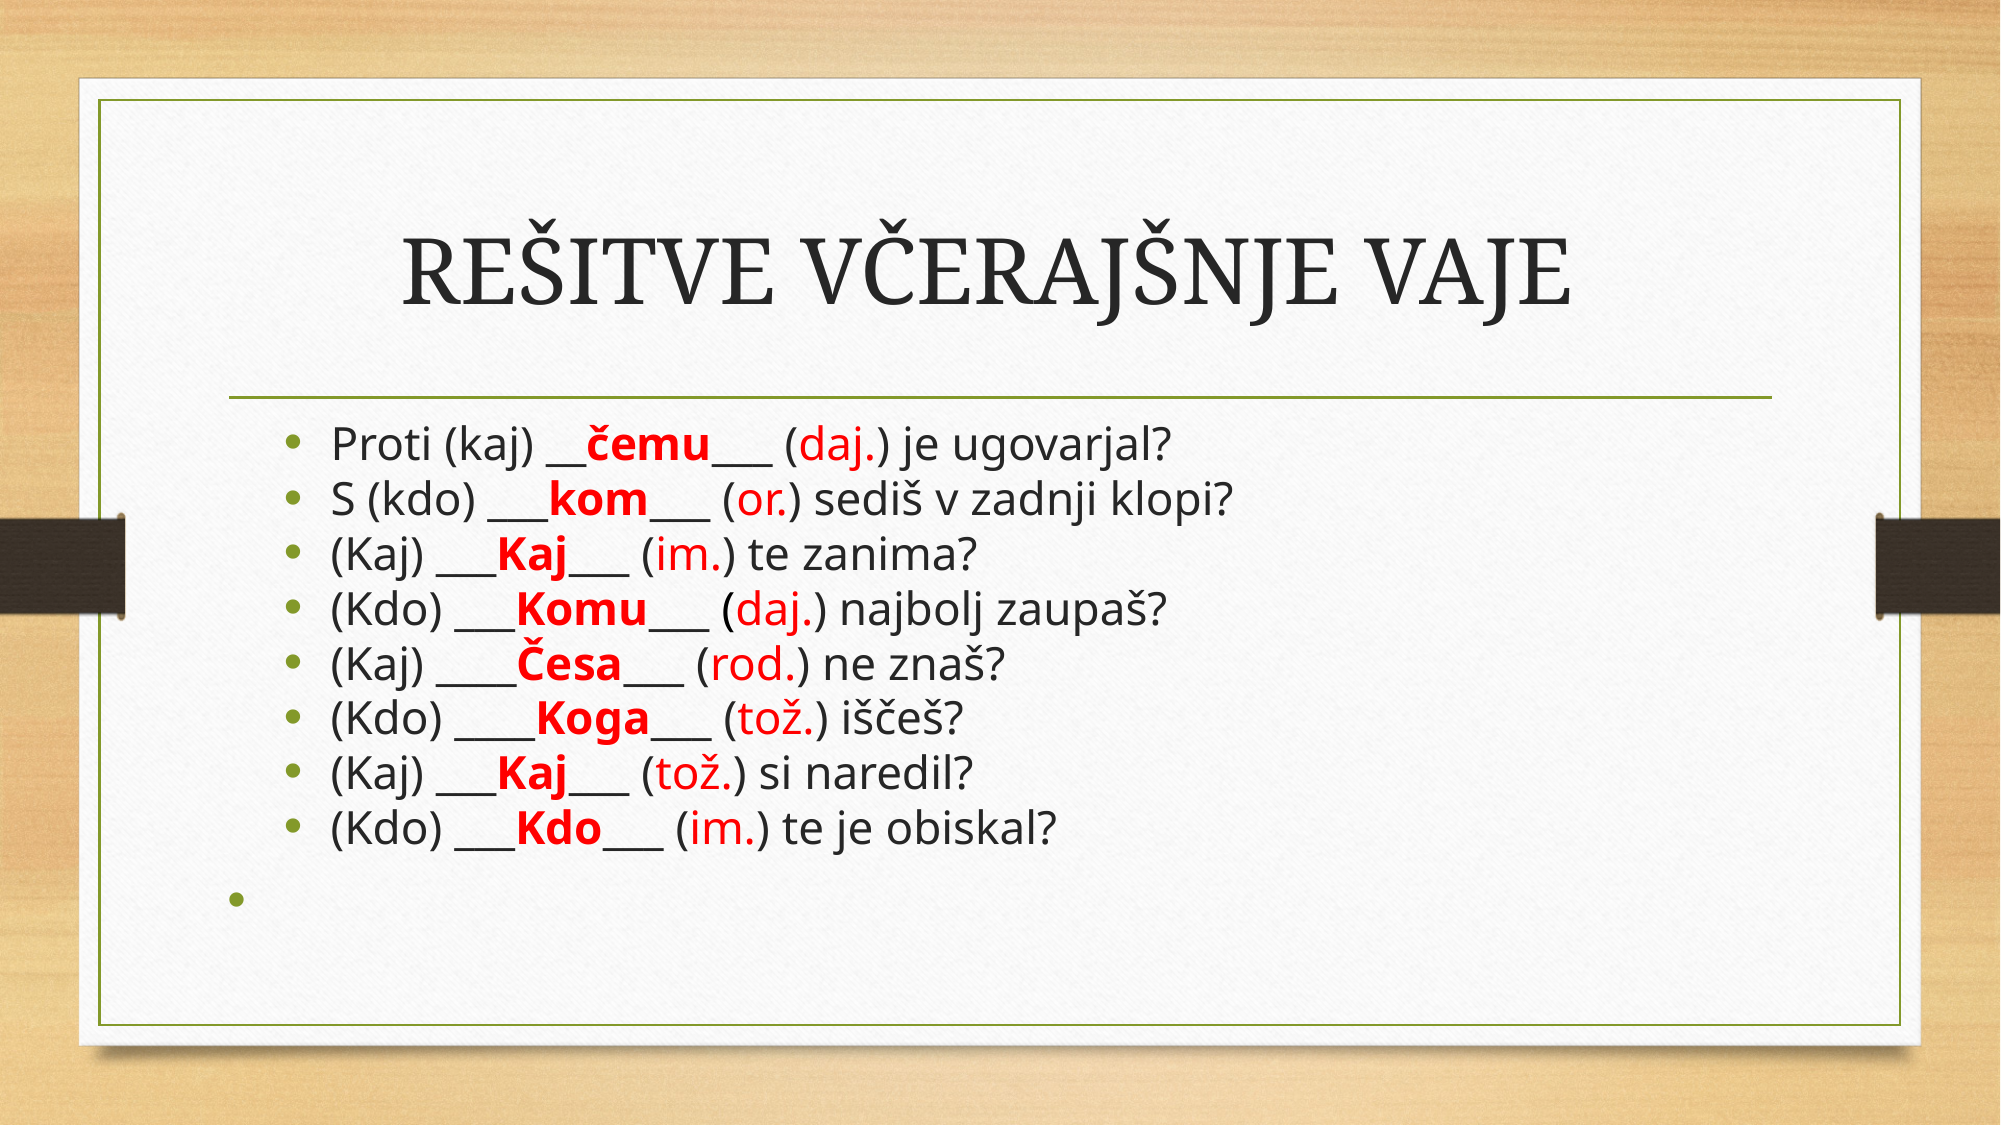

# REŠITVE VČERAJŠNJE VAJE
Proti (kaj) __čemu___ (daj.) je ugovarjal?
S (kdo) ___kom___ (or.) sediš v zadnji klopi?
(Kaj) ___Kaj___ (im.) te zanima?
(Kdo) ___Komu___ (daj.) najbolj zaupaš?
(Kaj) ____Česa___ (rod.) ne znaš?
(Kdo) ____Koga___ (tož.) iščeš?
(Kaj) ___Kaj___ (tož.) si naredil?
(Kdo) ___Kdo___ (im.) te je obiskal?